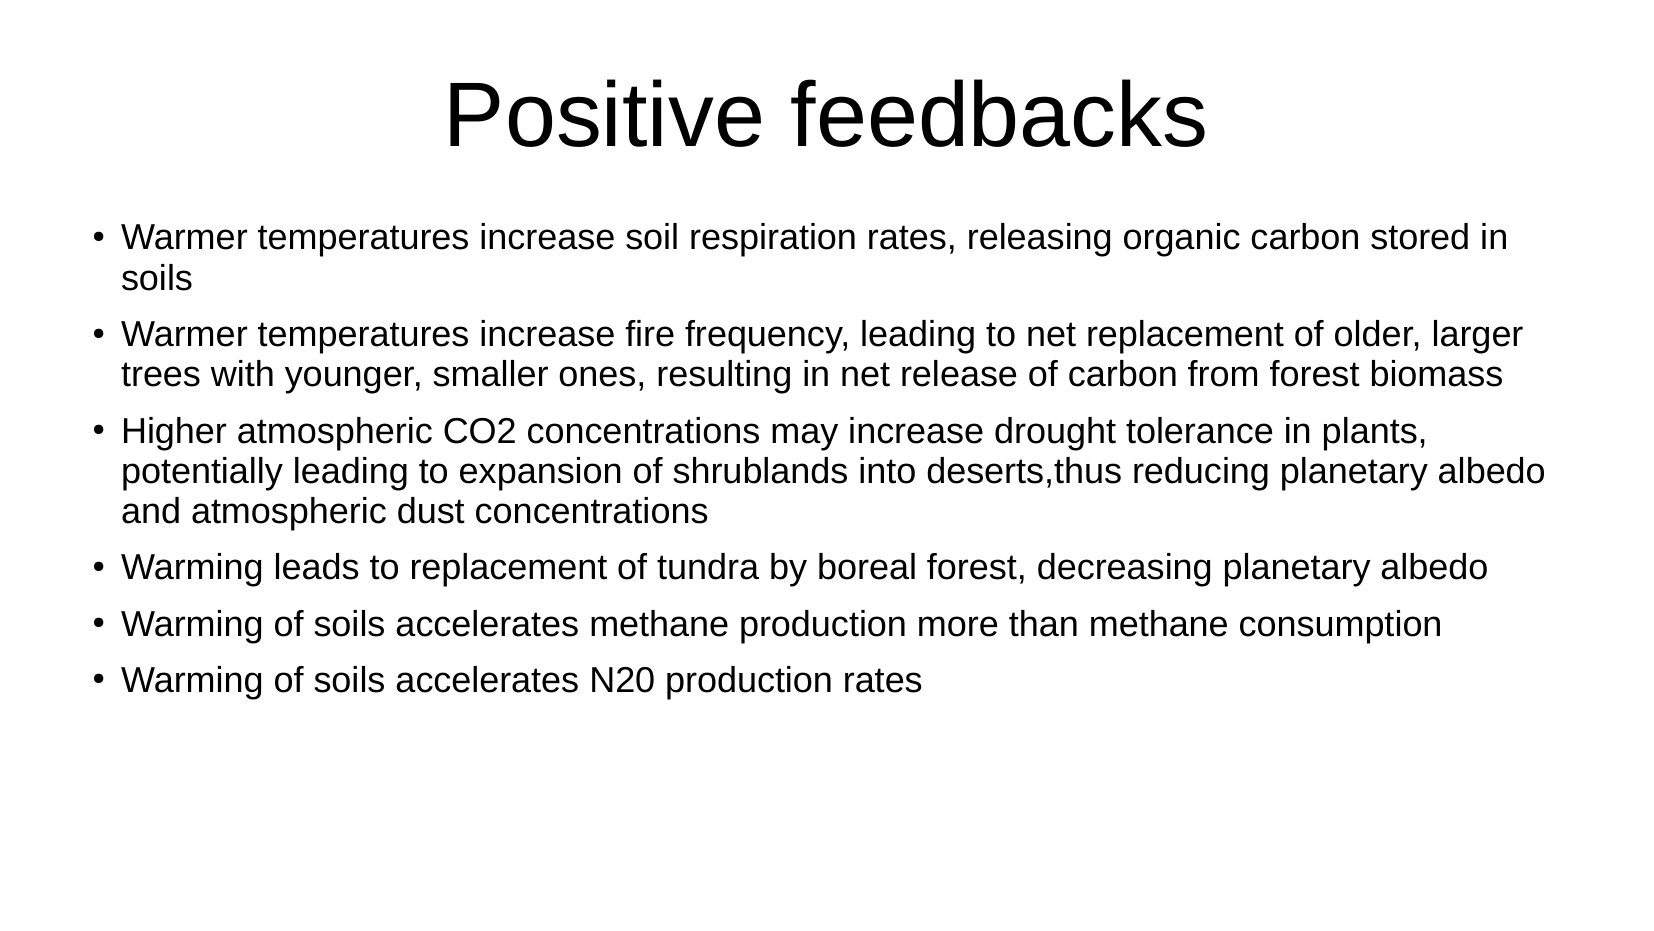

# Positive feedbacks
Warmer temperatures increase soil respiration rates, releasing organic carbon stored in soils
Warmer temperatures increase fire frequency, leading to net replacement of older, larger trees with younger, smaller ones, resulting in net release of carbon from forest biomass
Higher atmospheric CO2 concentrations may increase drought tolerance in plants, potentially leading to expansion of shrublands into deserts,thus reducing planetary albedo and atmospheric dust concentrations
Warming leads to replacement of tundra by boreal forest, decreasing planetary albedo
Warming of soils accelerates methane production more than methane consumption
Warming of soils accelerates N20 production rates